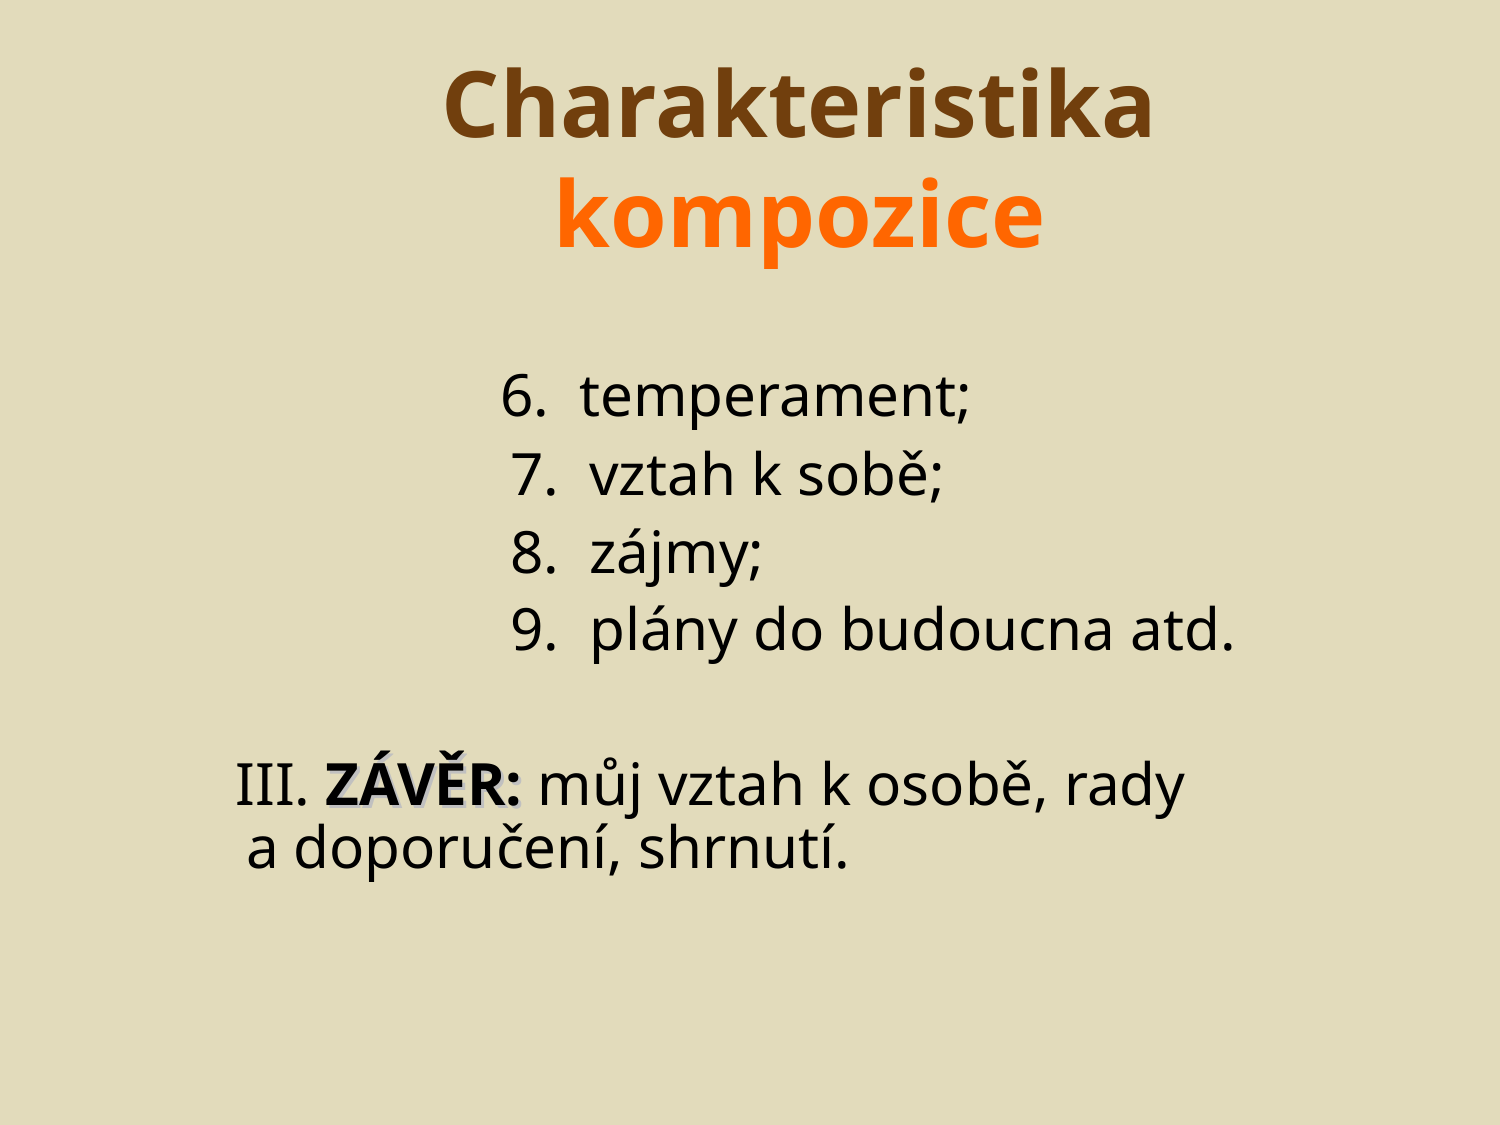

# Charakteristika kompozice
 6. temperament;
 7. vztah k sobě;
 8. zájmy;
 9. plány do budoucna atd.
 III. ZÁVĚR: můj vztah k osobě, rady
a doporučení, shrnutí.